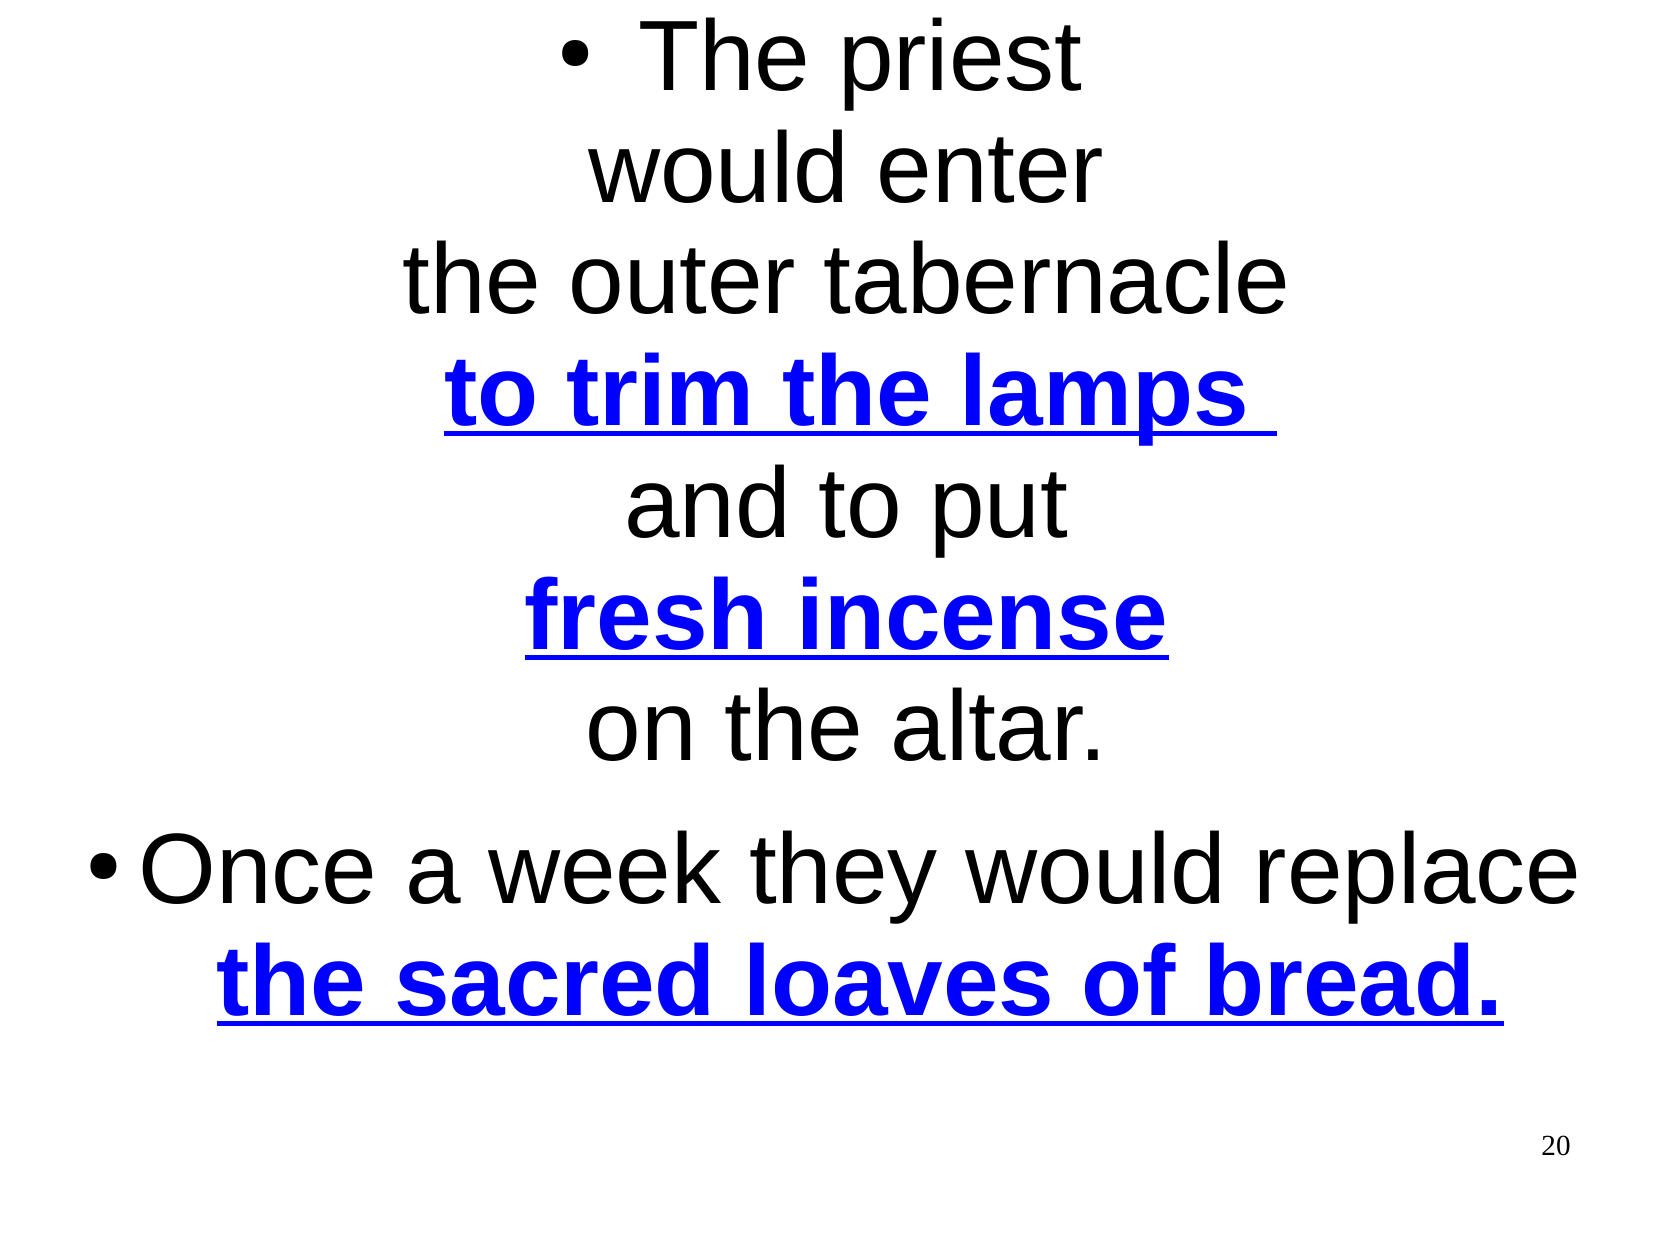

# The priest would enter the outer tabernacle to trim the lamps and to put fresh incense on the altar.
Once a week they would replace the sacred loaves of bread.
20